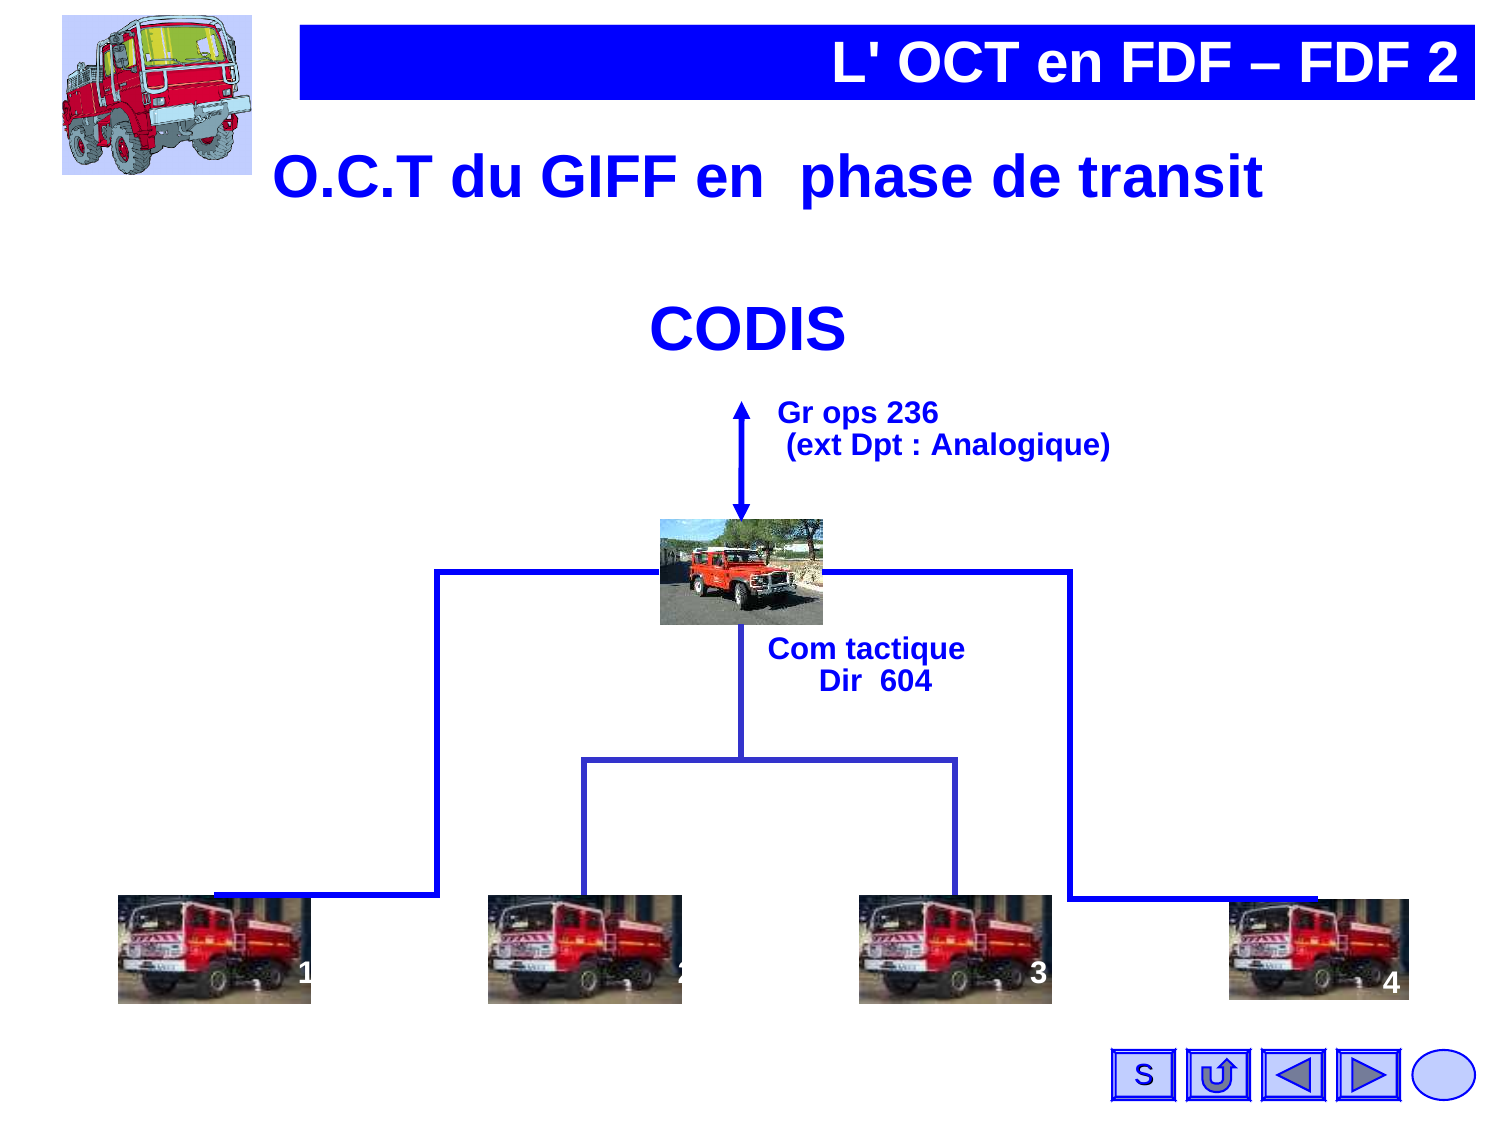

L' OCT en FDF – FDF 2
O.C.T du GIFF en phase de transit
CODIS
 Gr ops 236
 (ext Dpt : Analogique)
Com tactique
Dir 604
1
2
3
4